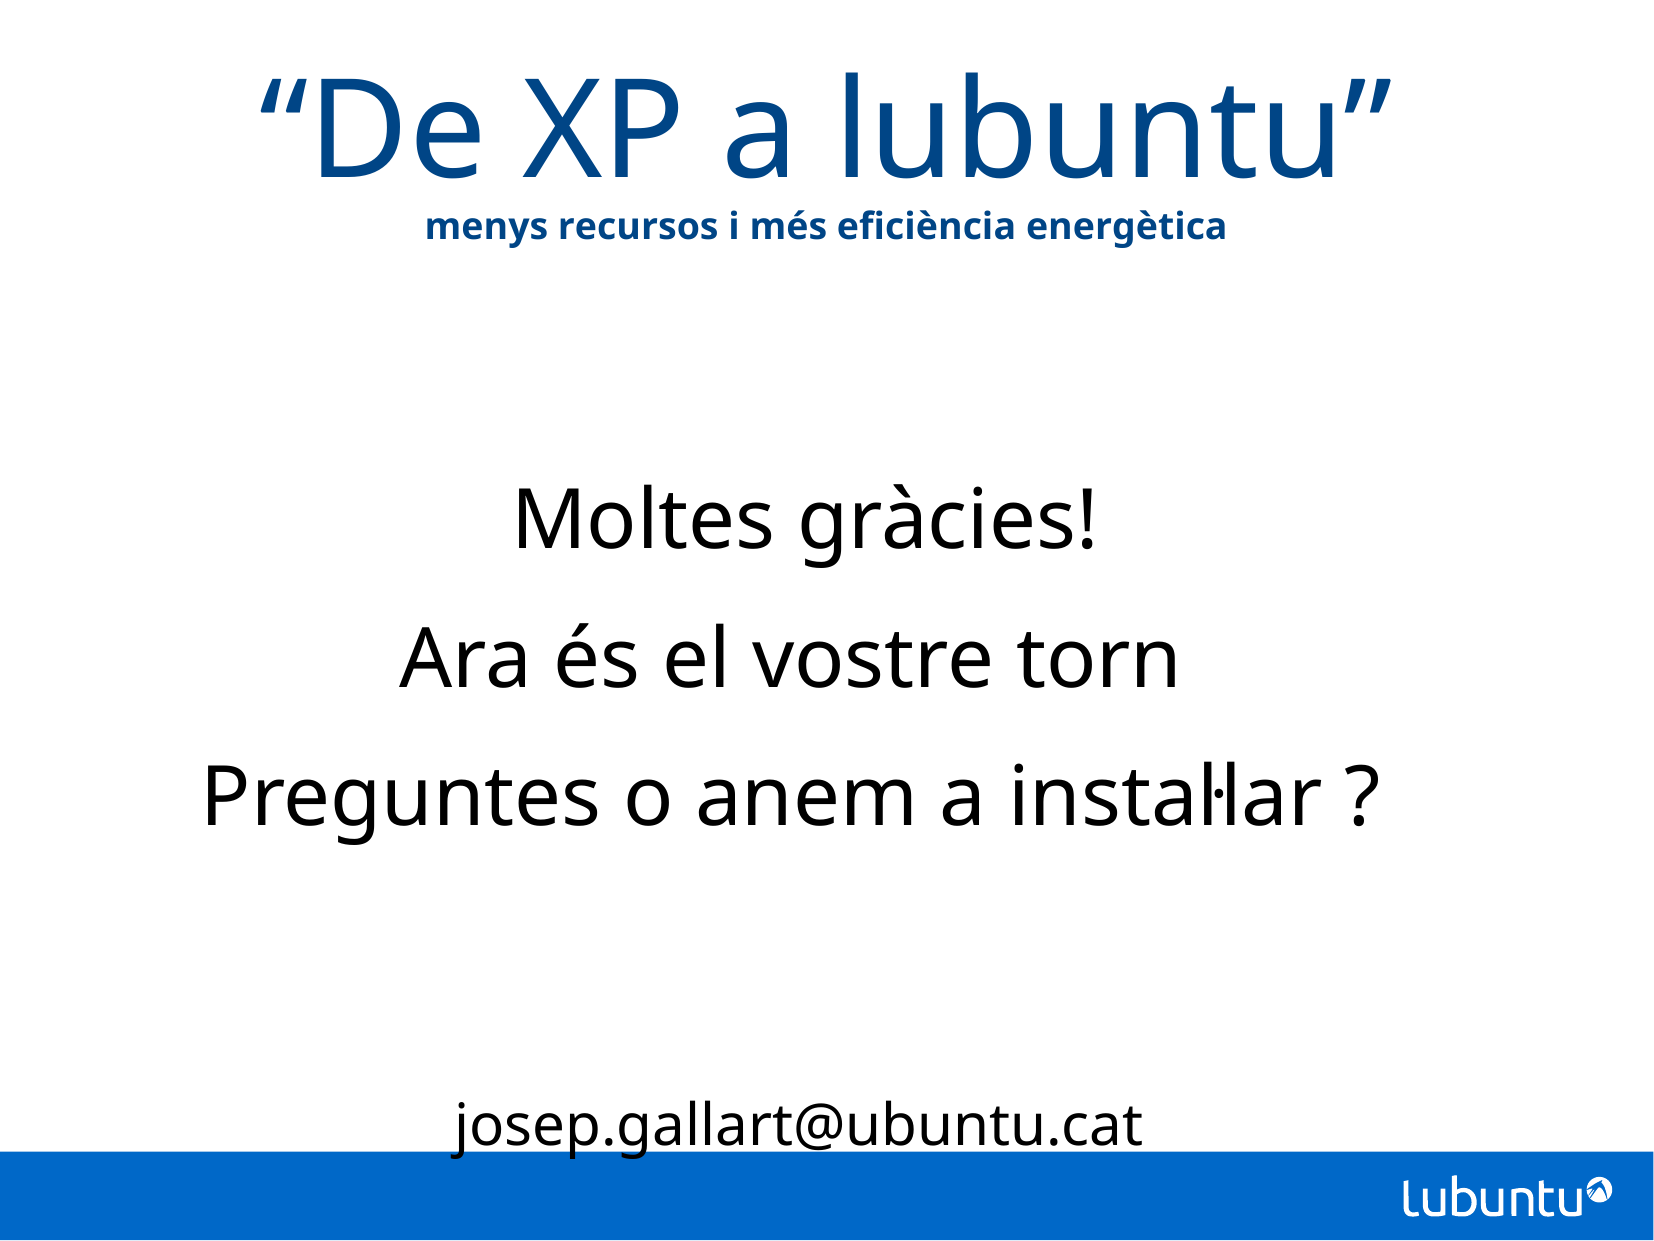

# “De XP a lubuntu” menys recursos i més eficiència energètica
 Moltes gràcies!
Ara és el vostre torn
Preguntes o anem a instal·lar ?
 josep.gallart@ubuntu.cat